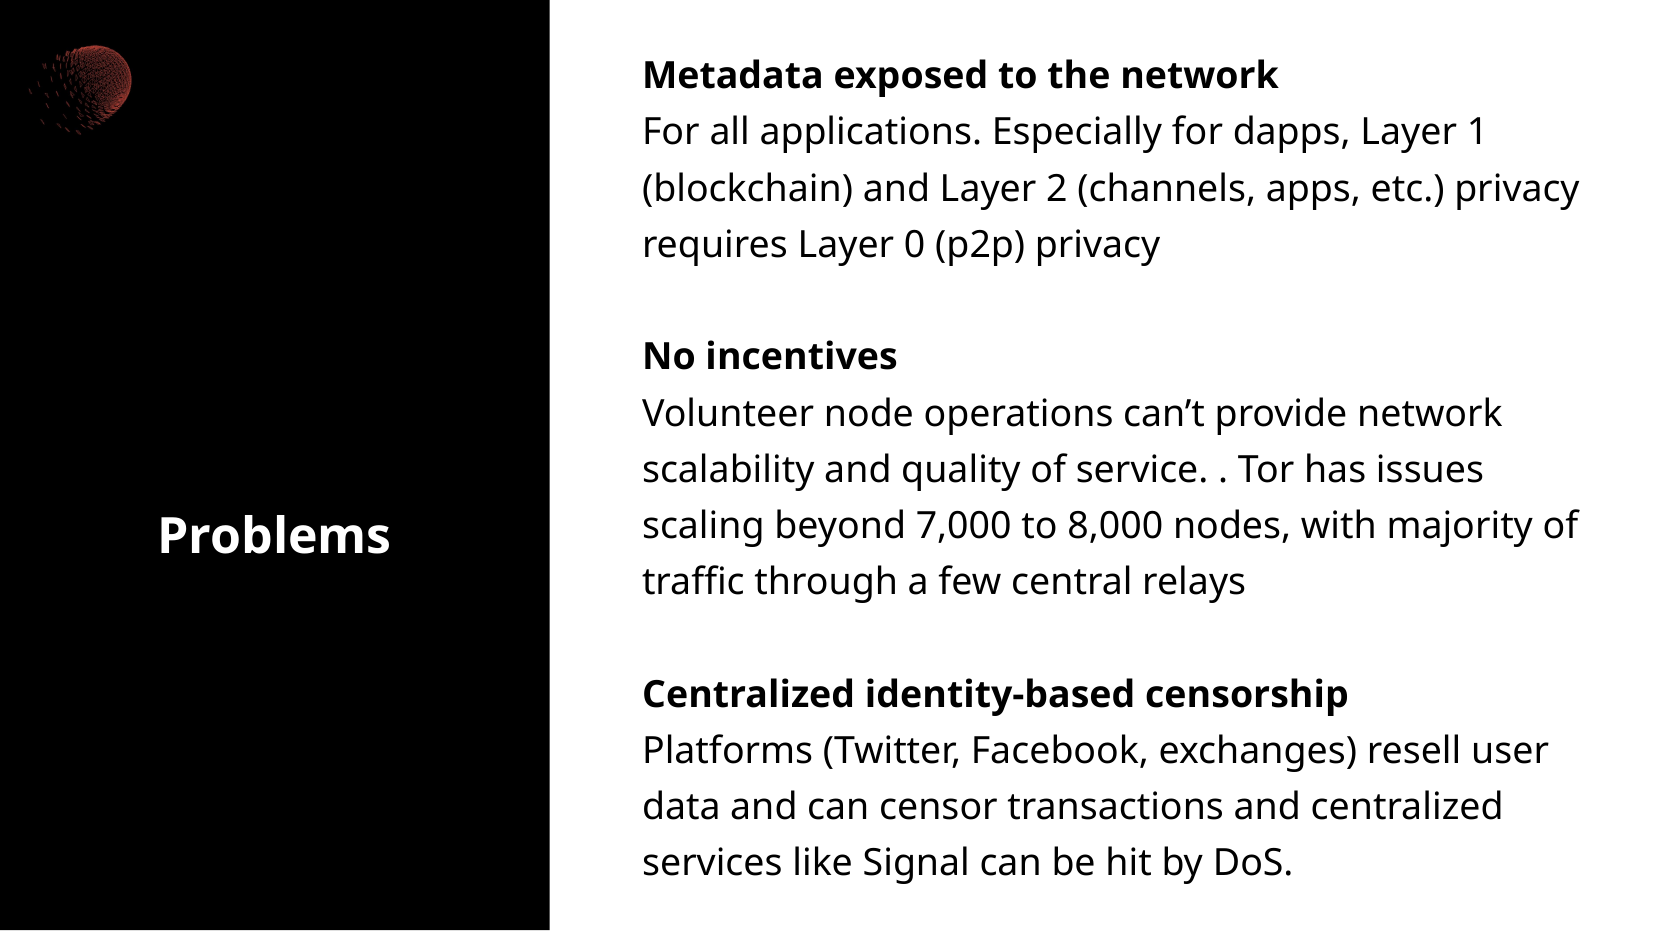

Metadata exposed to the network
For all applications. Especially for dapps, Layer 1 (blockchain) and Layer 2 (channels, apps, etc.) privacy requires Layer 0 (p2p) privacy
No incentives
Volunteer node operations can’t provide network scalability and quality of service. . Tor has issues scaling beyond 7,000 to 8,000 nodes, with majority of traffic through a few central relays
Centralized identity-based censorship
Platforms (Twitter, Facebook, exchanges) resell user data and can censor transactions and centralized services like Signal can be hit by DoS.
# Problems